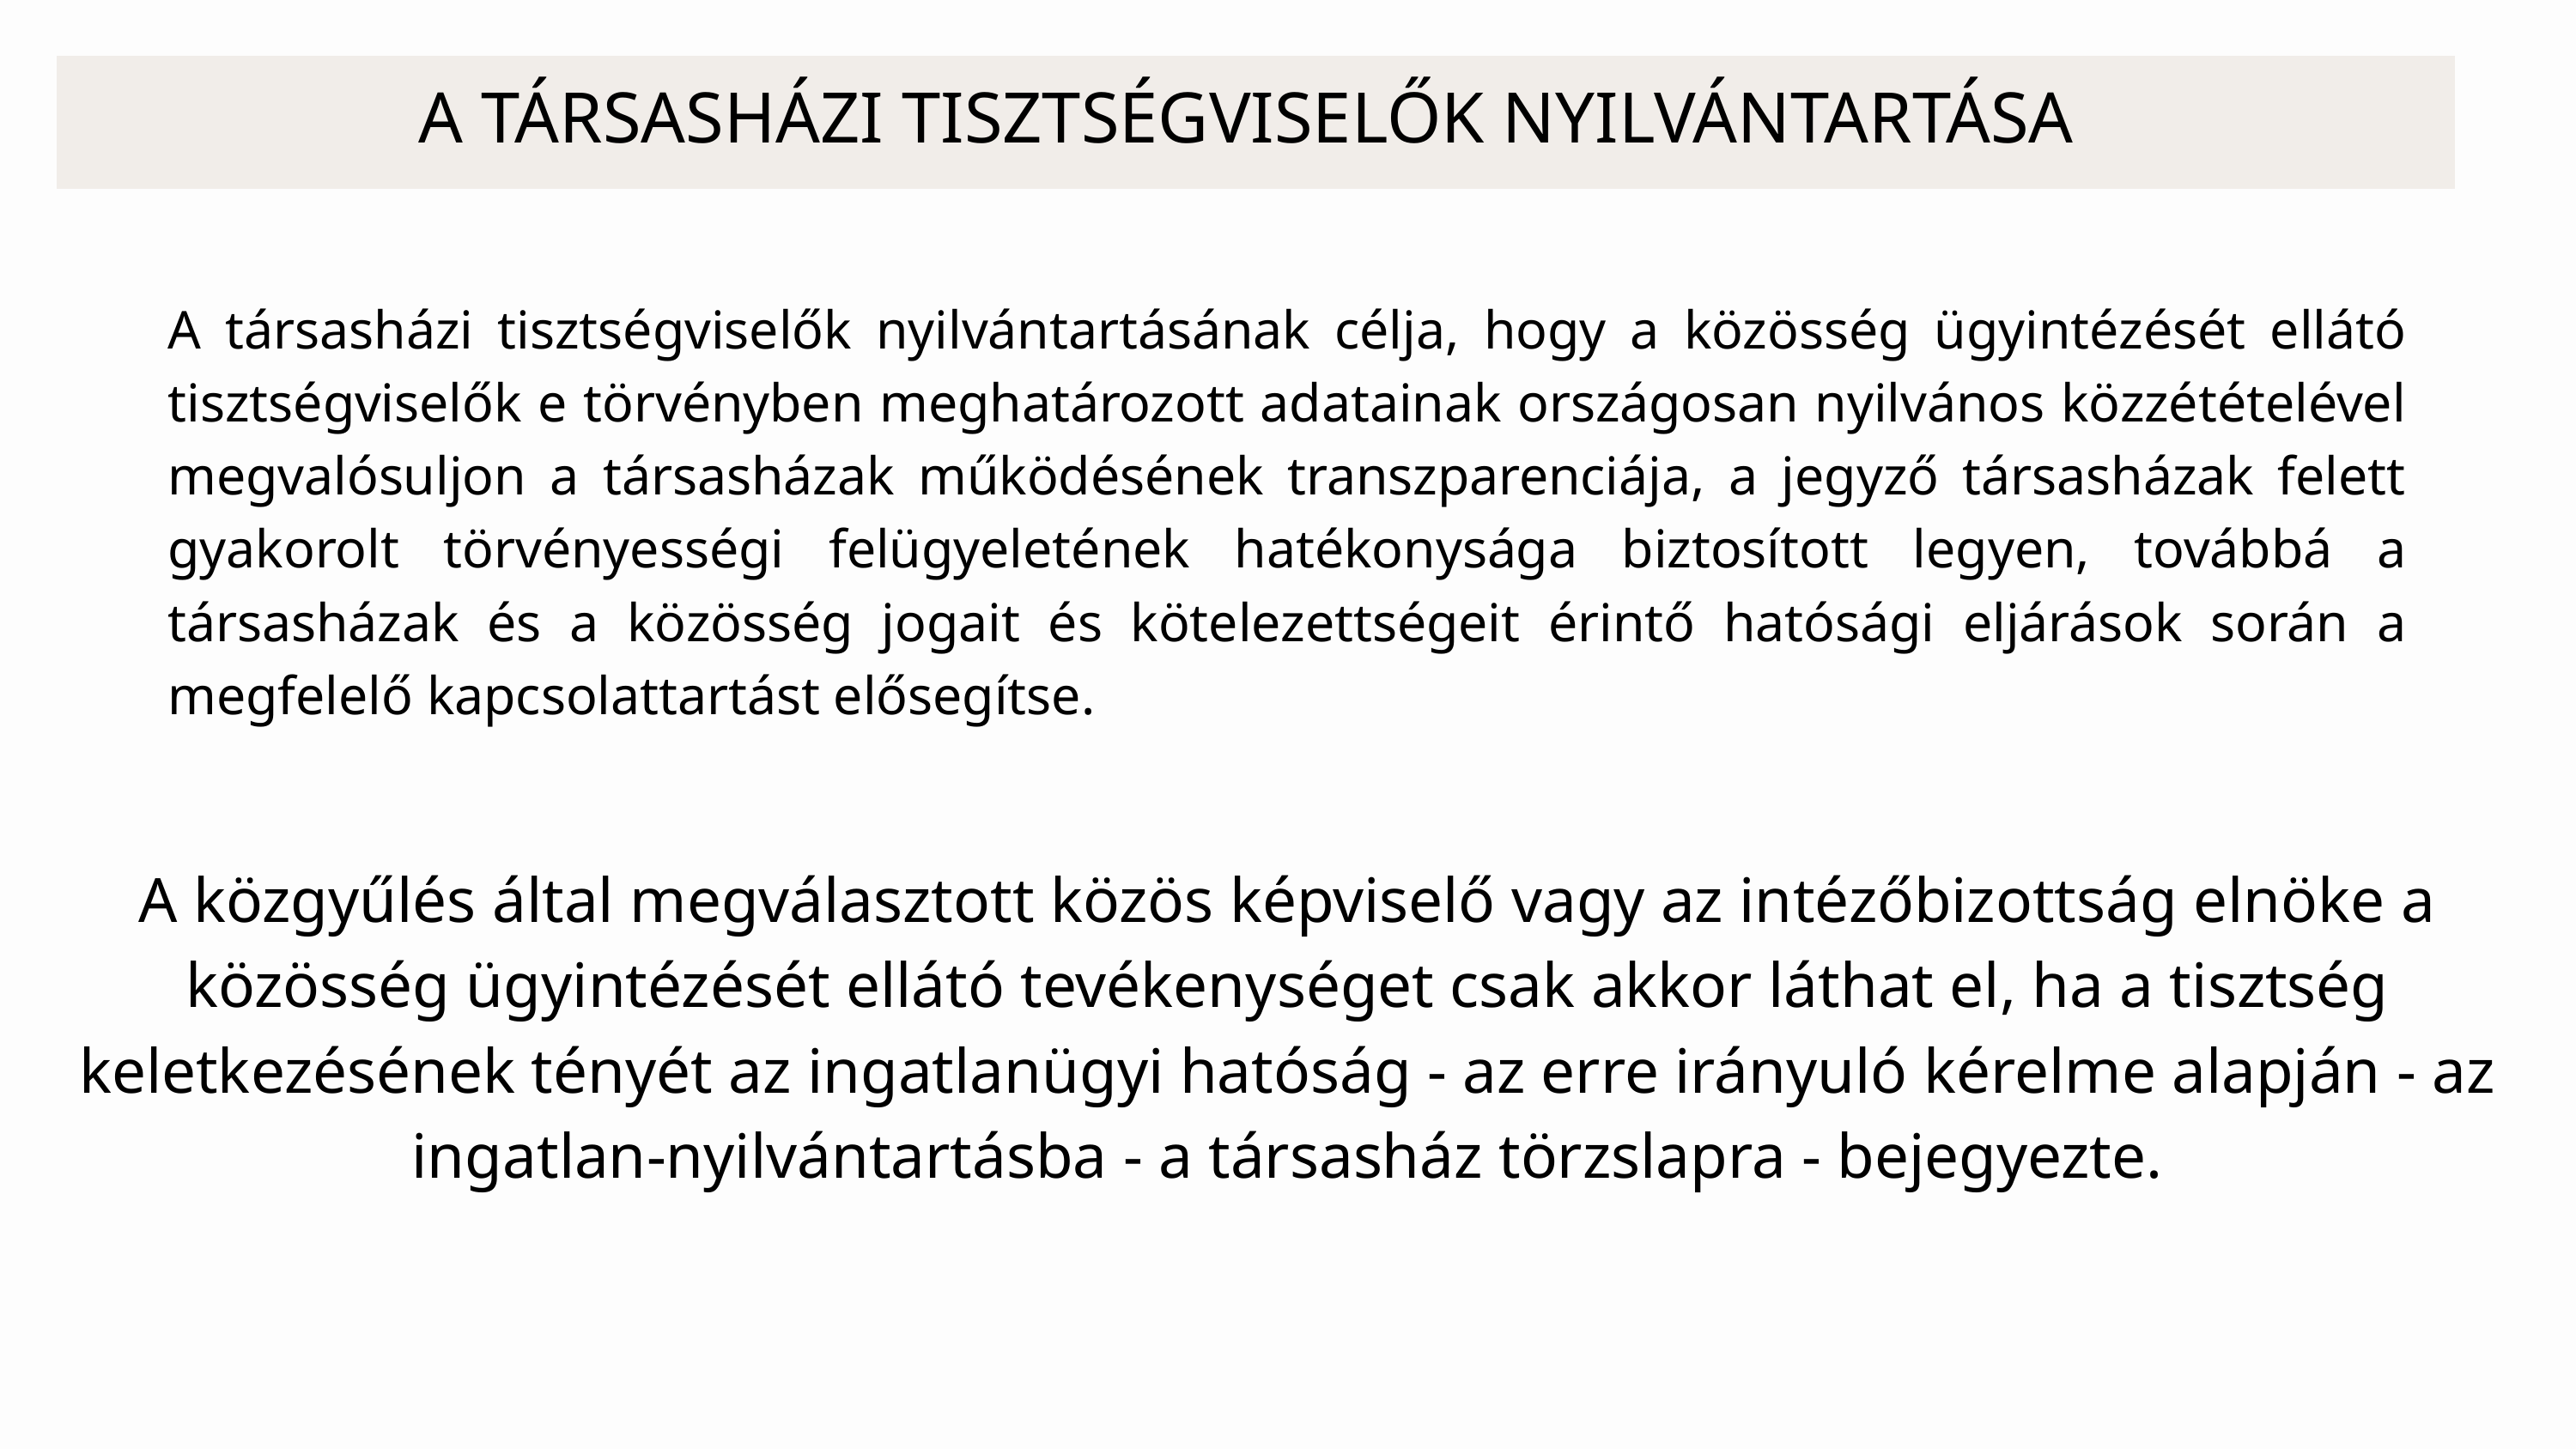

A TÁRSASHÁZI TISZTSÉGVISELŐK NYILVÁNTARTÁSA
A társasházi tisztségviselők nyilvántartásának célja, hogy a közösség ügyintézését ellátó tisztségviselők e törvényben meghatározott adatainak országosan nyilvános közzétételével megvalósuljon a társasházak működésének transzparenciája, a jegyző társasházak felett gyakorolt törvényességi felügyeletének hatékonysága biztosított legyen, továbbá a társasházak és a közösség jogait és kötelezettségeit érintő hatósági eljárások során a megfelelő kapcsolattartást elősegítse.
A közgyűlés által megválasztott közös képviselő vagy az intézőbizottság elnöke a közösség ügyintézését ellátó tevékenységet csak akkor láthat el, ha a tisztség keletkezésének tényét az ingatlanügyi hatóság - az erre irányuló kérelme alapján - az ingatlan-nyilvántartásba - a társasház törzslapra - bejegyezte.